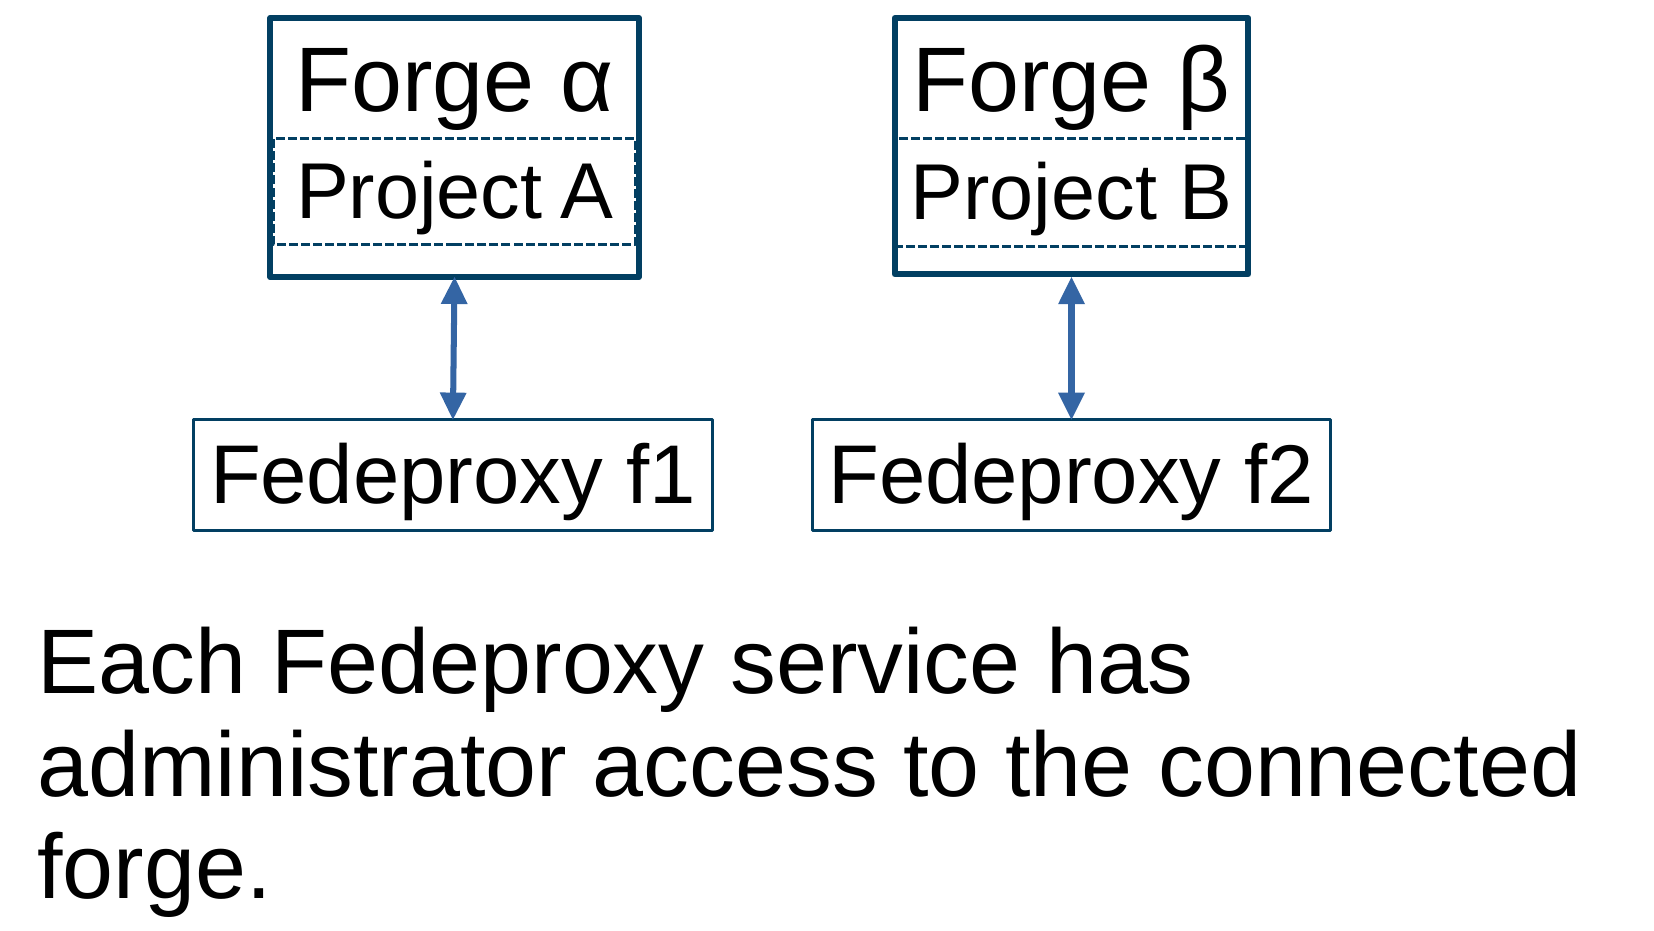

Forge α
Forge β
Project A
Project B
Fedeproxy f1
Fedeproxy f2
# Each Fedeproxy service has administrator access to the connected forge.